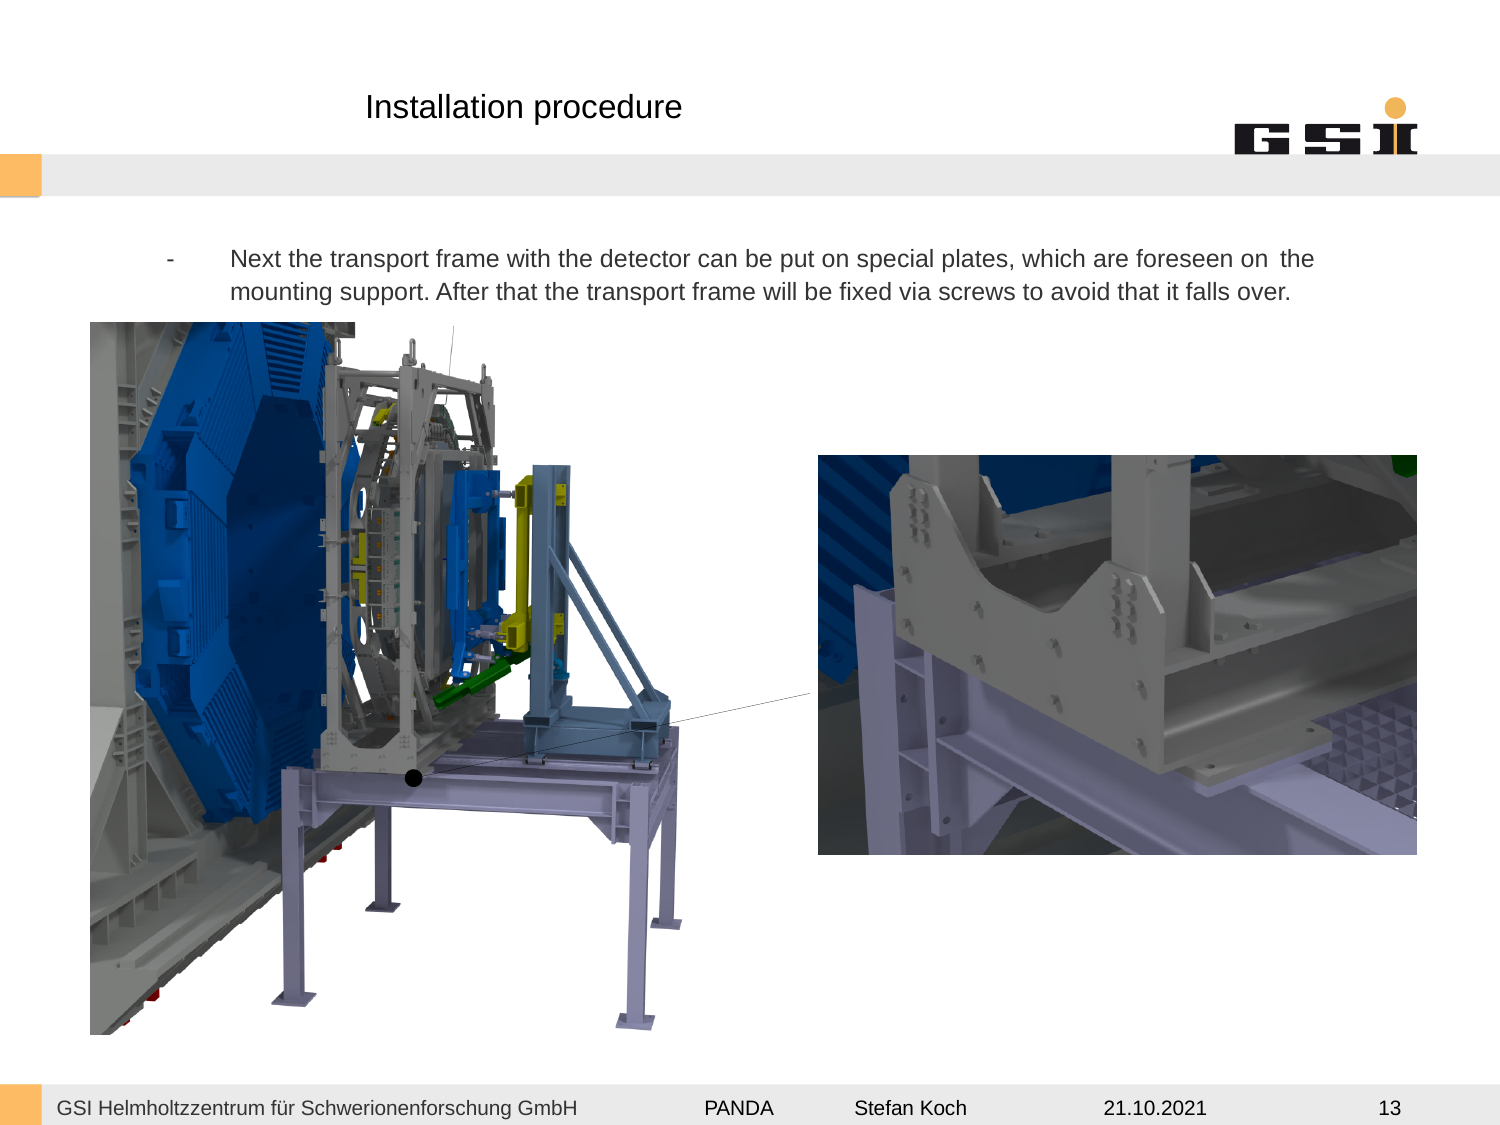

Installation procedure
 - 	Next the transport frame with the detector can be put on special plates, which are foreseen on 	the 		mounting support. After that the transport frame will be fixed via screws to avoid that it falls over.